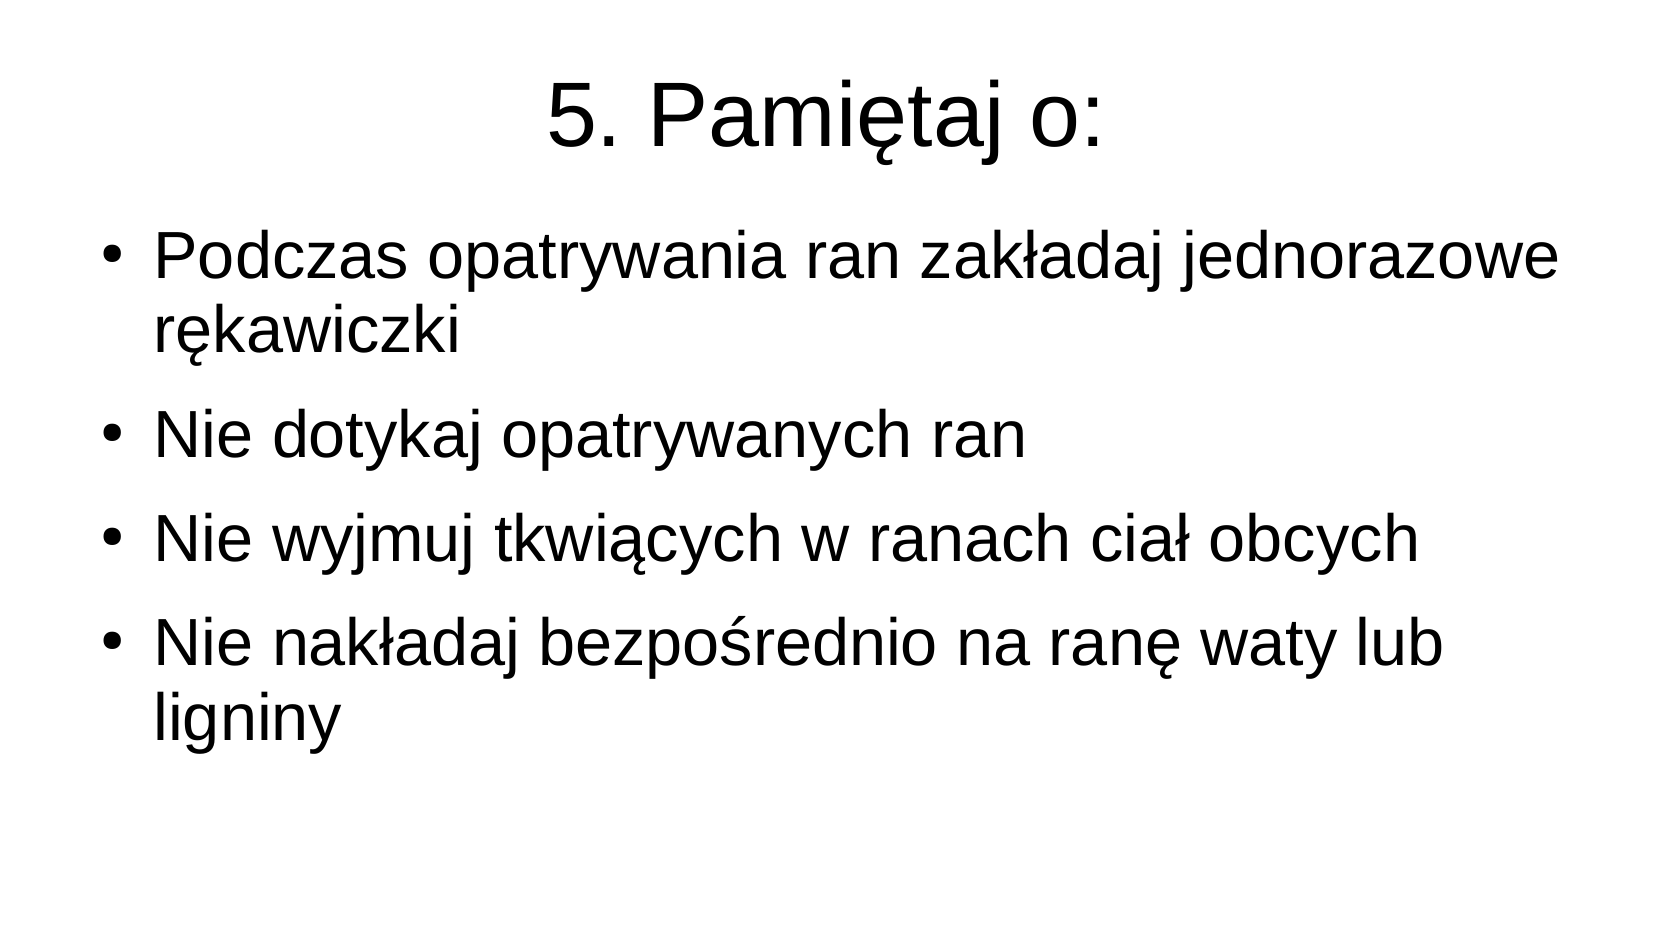

# 5. Pamiętaj o:
Podczas opatrywania ran zakładaj jednorazowe rękawiczki
Nie dotykaj opatrywanych ran
Nie wyjmuj tkwiących w ranach ciał obcych
Nie nakładaj bezpośrednio na ranę waty lub ligniny